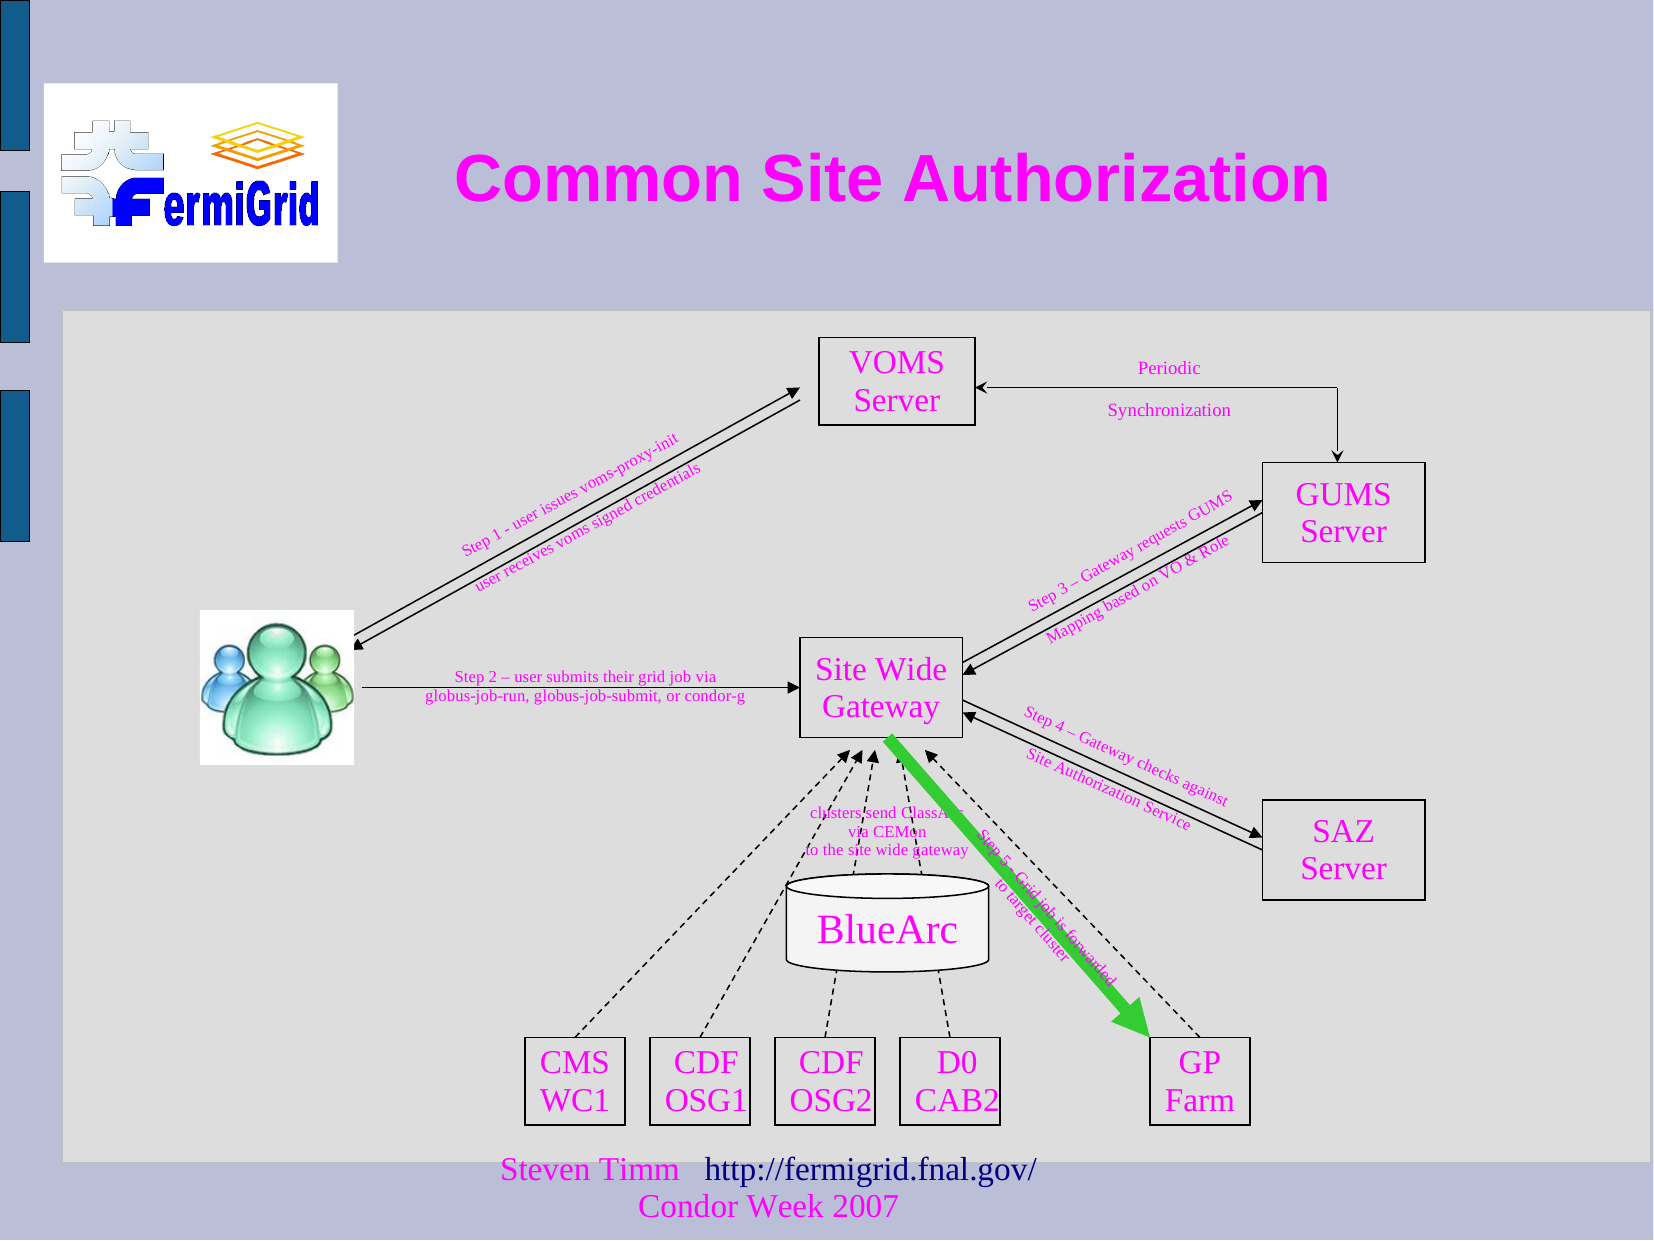

# Common Site Authorization
VOMS
Server
Periodic
Synchronization
Step 1 - user issues voms-proxy-init
user receives voms signed credentials
GUMS
Server
Step 3 – Gateway requests GUMS
Mapping based on VO & Role
Site Wide
Gateway
Step 2 – user submits their grid job via
globus-job-run, globus-job-submit, or condor-g
Step 4 – Gateway checks against
Site Authorization Service
Step 5 - Grid job is forwarded
to target cluster
clusters send ClassAds
via CEMon
to the site wide gateway
SAZ
Server
BlueArc
CMS
WC1
CDF
OSG1
CDF
OSG2
D0
CAB2
GP
Farm